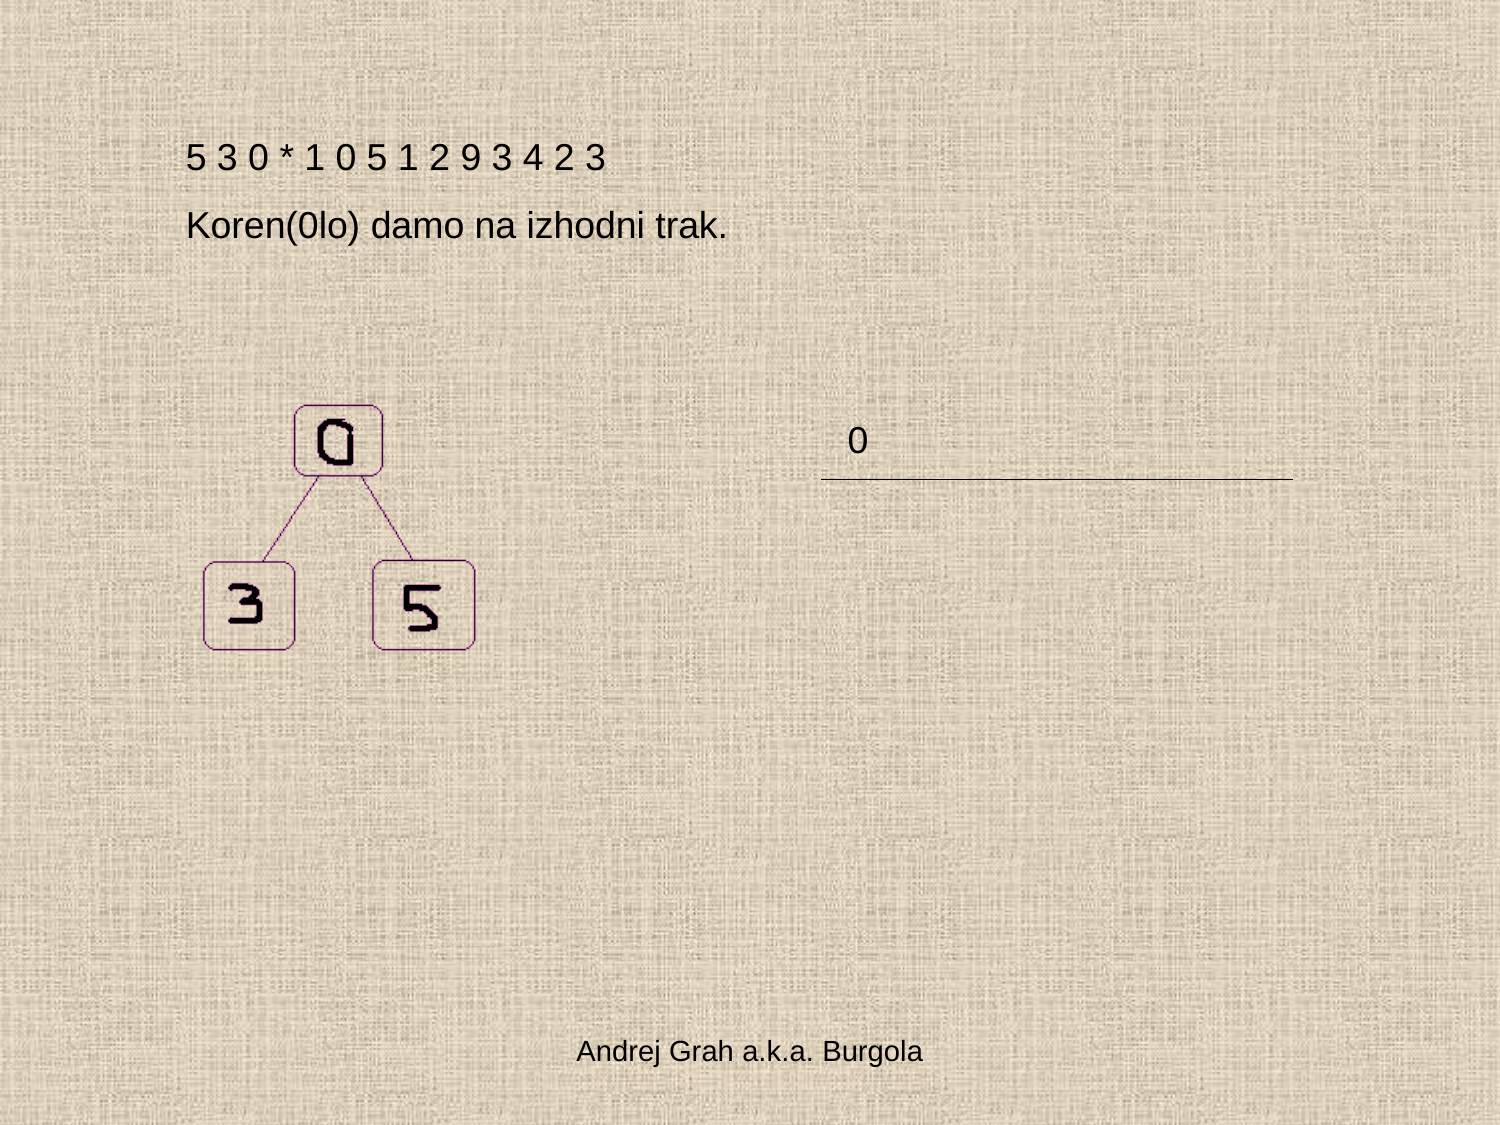

5 3 0 * 1 0 5 1 2 9 3 4 2 3
Koren(0lo) damo na izhodni trak.
0
Andrej Grah a.k.a. Burgola